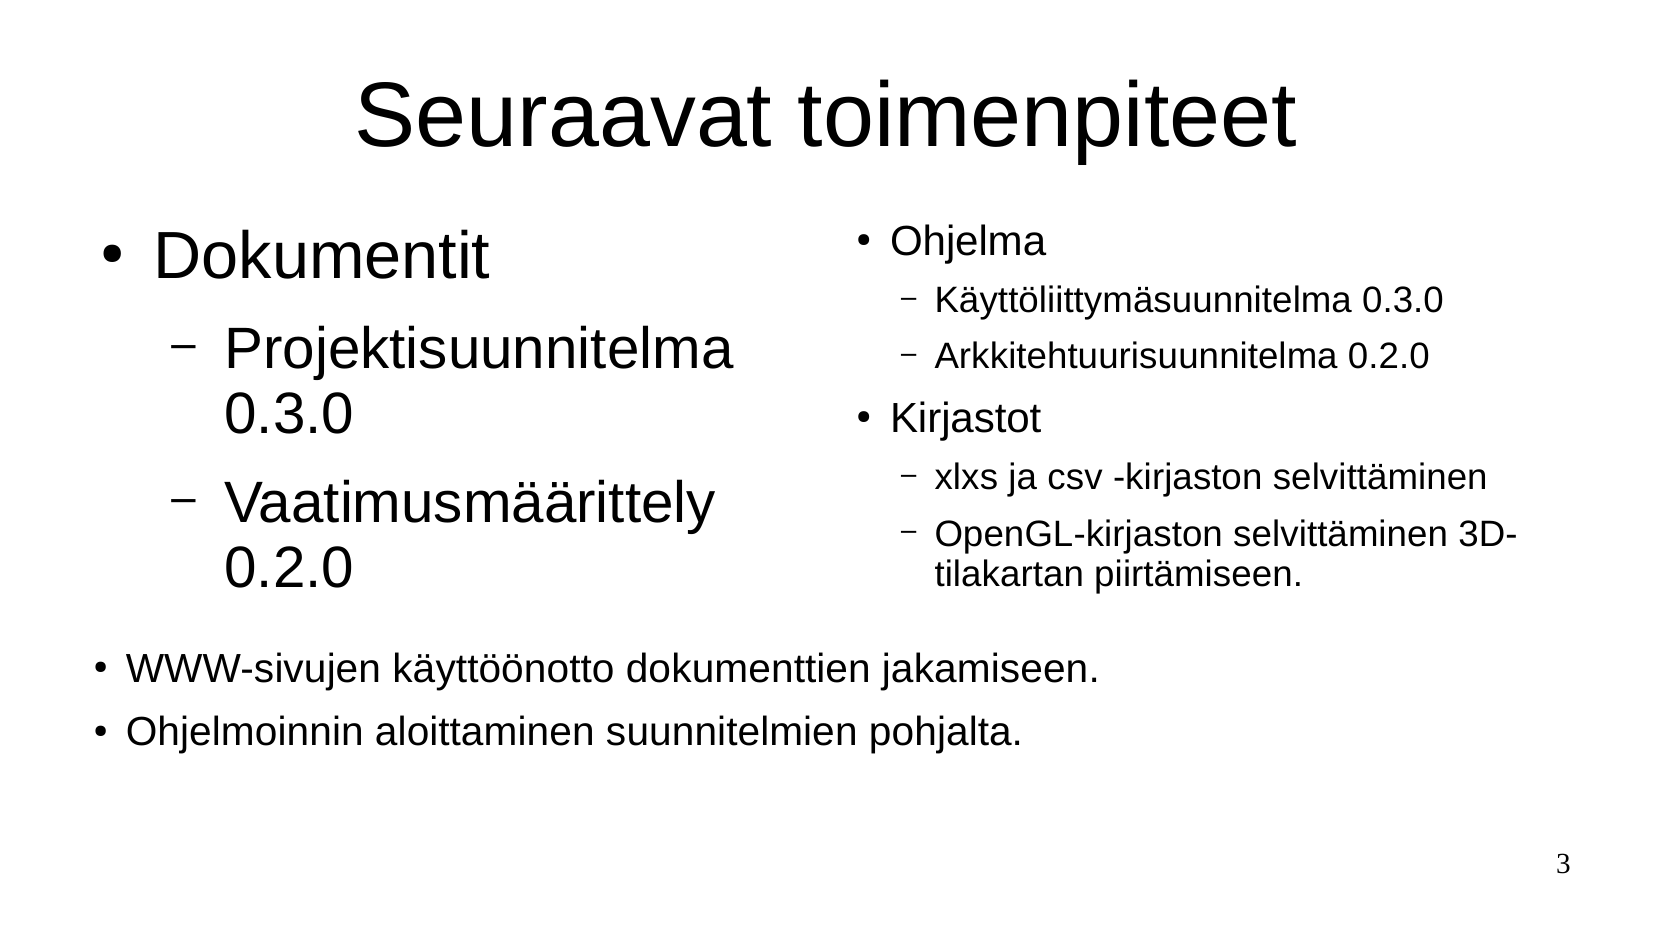

# Seuraavat toimenpiteet
Dokumentit
Projektisuunnitelma 0.3.0
Vaatimusmäärittely 0.2.0
Ohjelma
Käyttöliittymäsuunnitelma 0.3.0
Arkkitehtuurisuunnitelma 0.2.0
Kirjastot
xlxs ja csv -kirjaston selvittäminen
OpenGL-kirjaston selvittäminen 3D-tilakartan piirtämiseen.
WWW-sivujen käyttöönotto dokumenttien jakamiseen.
Ohjelmoinnin aloittaminen suunnitelmien pohjalta.
3